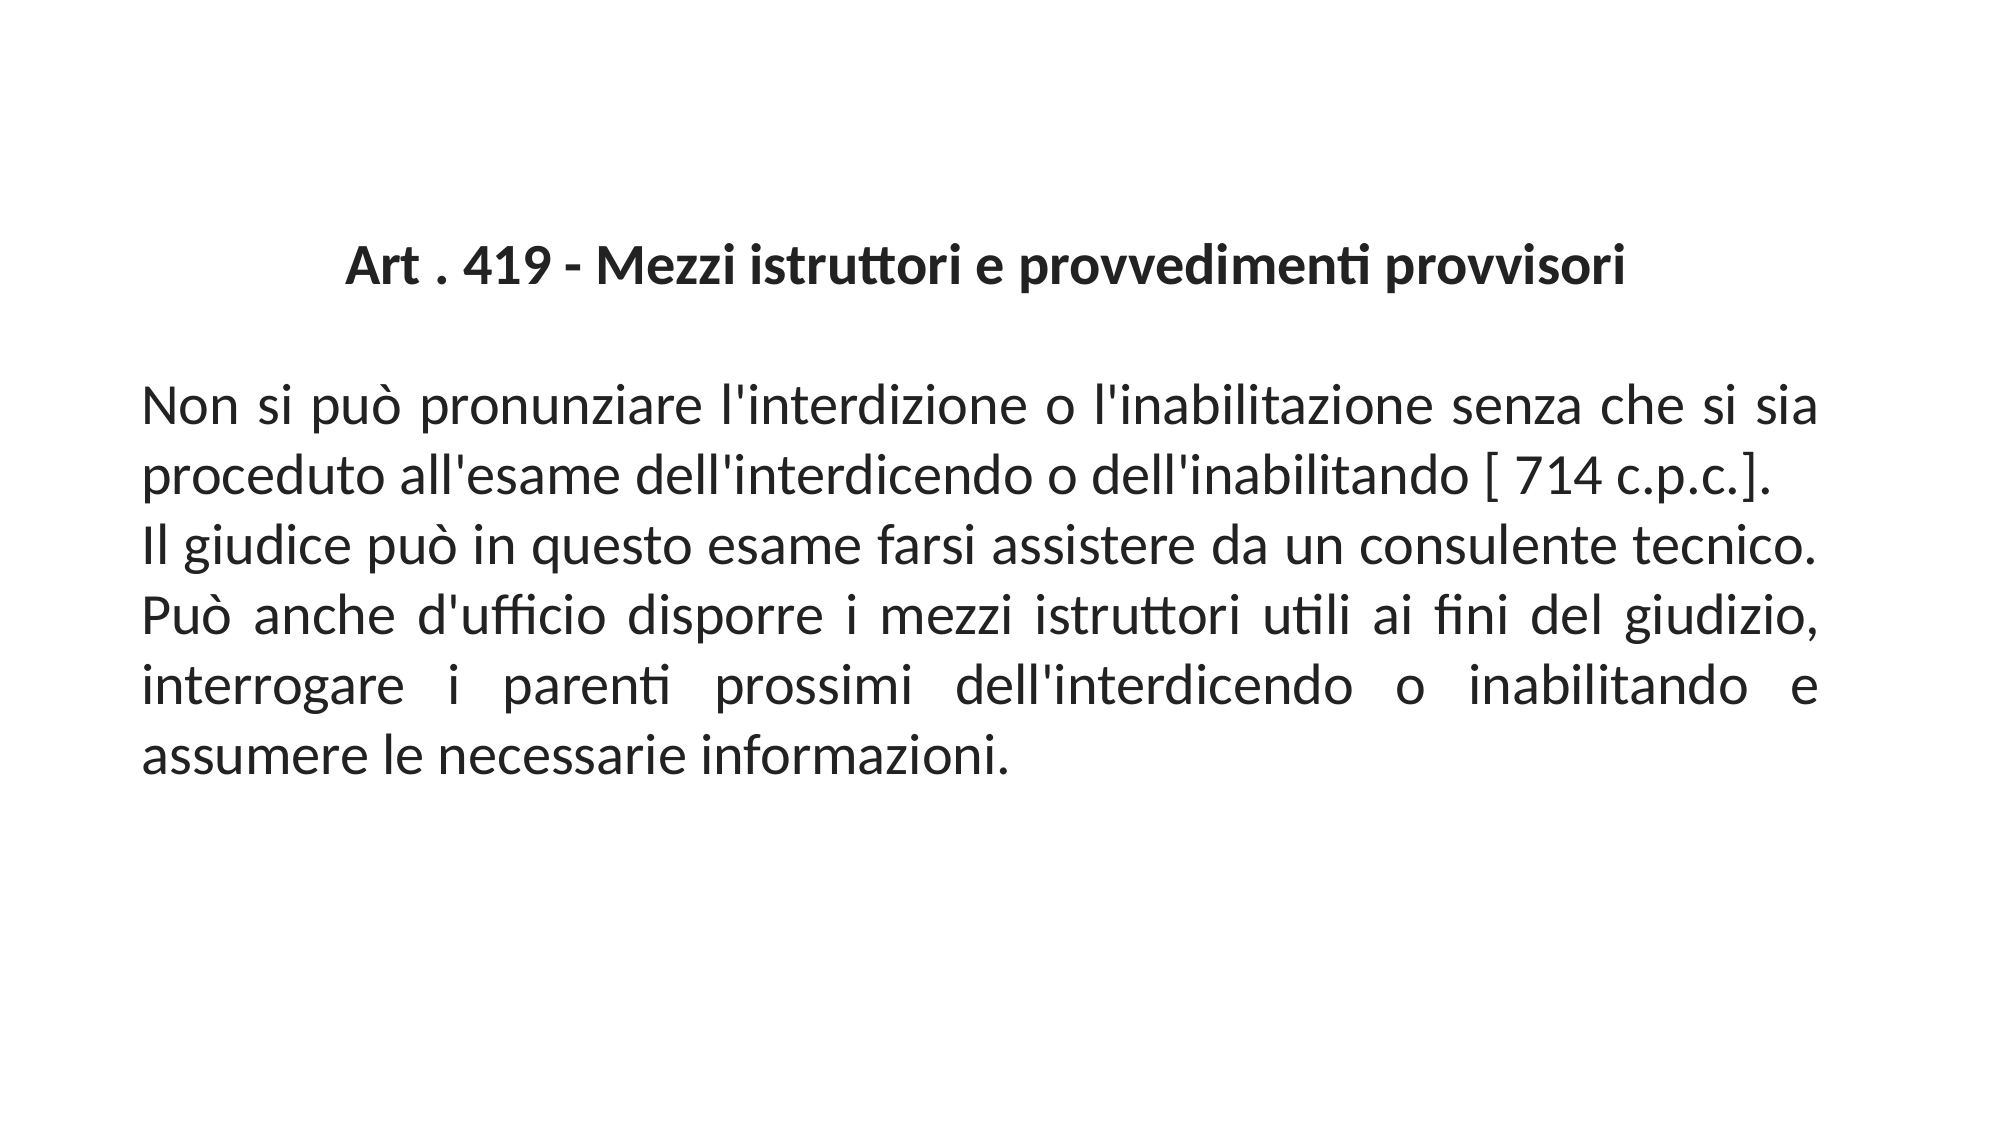

Art . 419 - Mezzi istruttori e provvedimenti provvisori
Non si può pronunziare l'interdizione o l'inabilitazione senza che si sia proceduto all'esame dell'interdicendo o dell'inabilitando [ 714 c.p.c.].
Il giudice può in questo esame farsi assistere da un consulente tecnico. Può anche d'ufficio disporre i mezzi istruttori utili ai fini del giudizio, interrogare i parenti prossimi dell'interdicendo o inabilitando e assumere le necessarie informazioni.